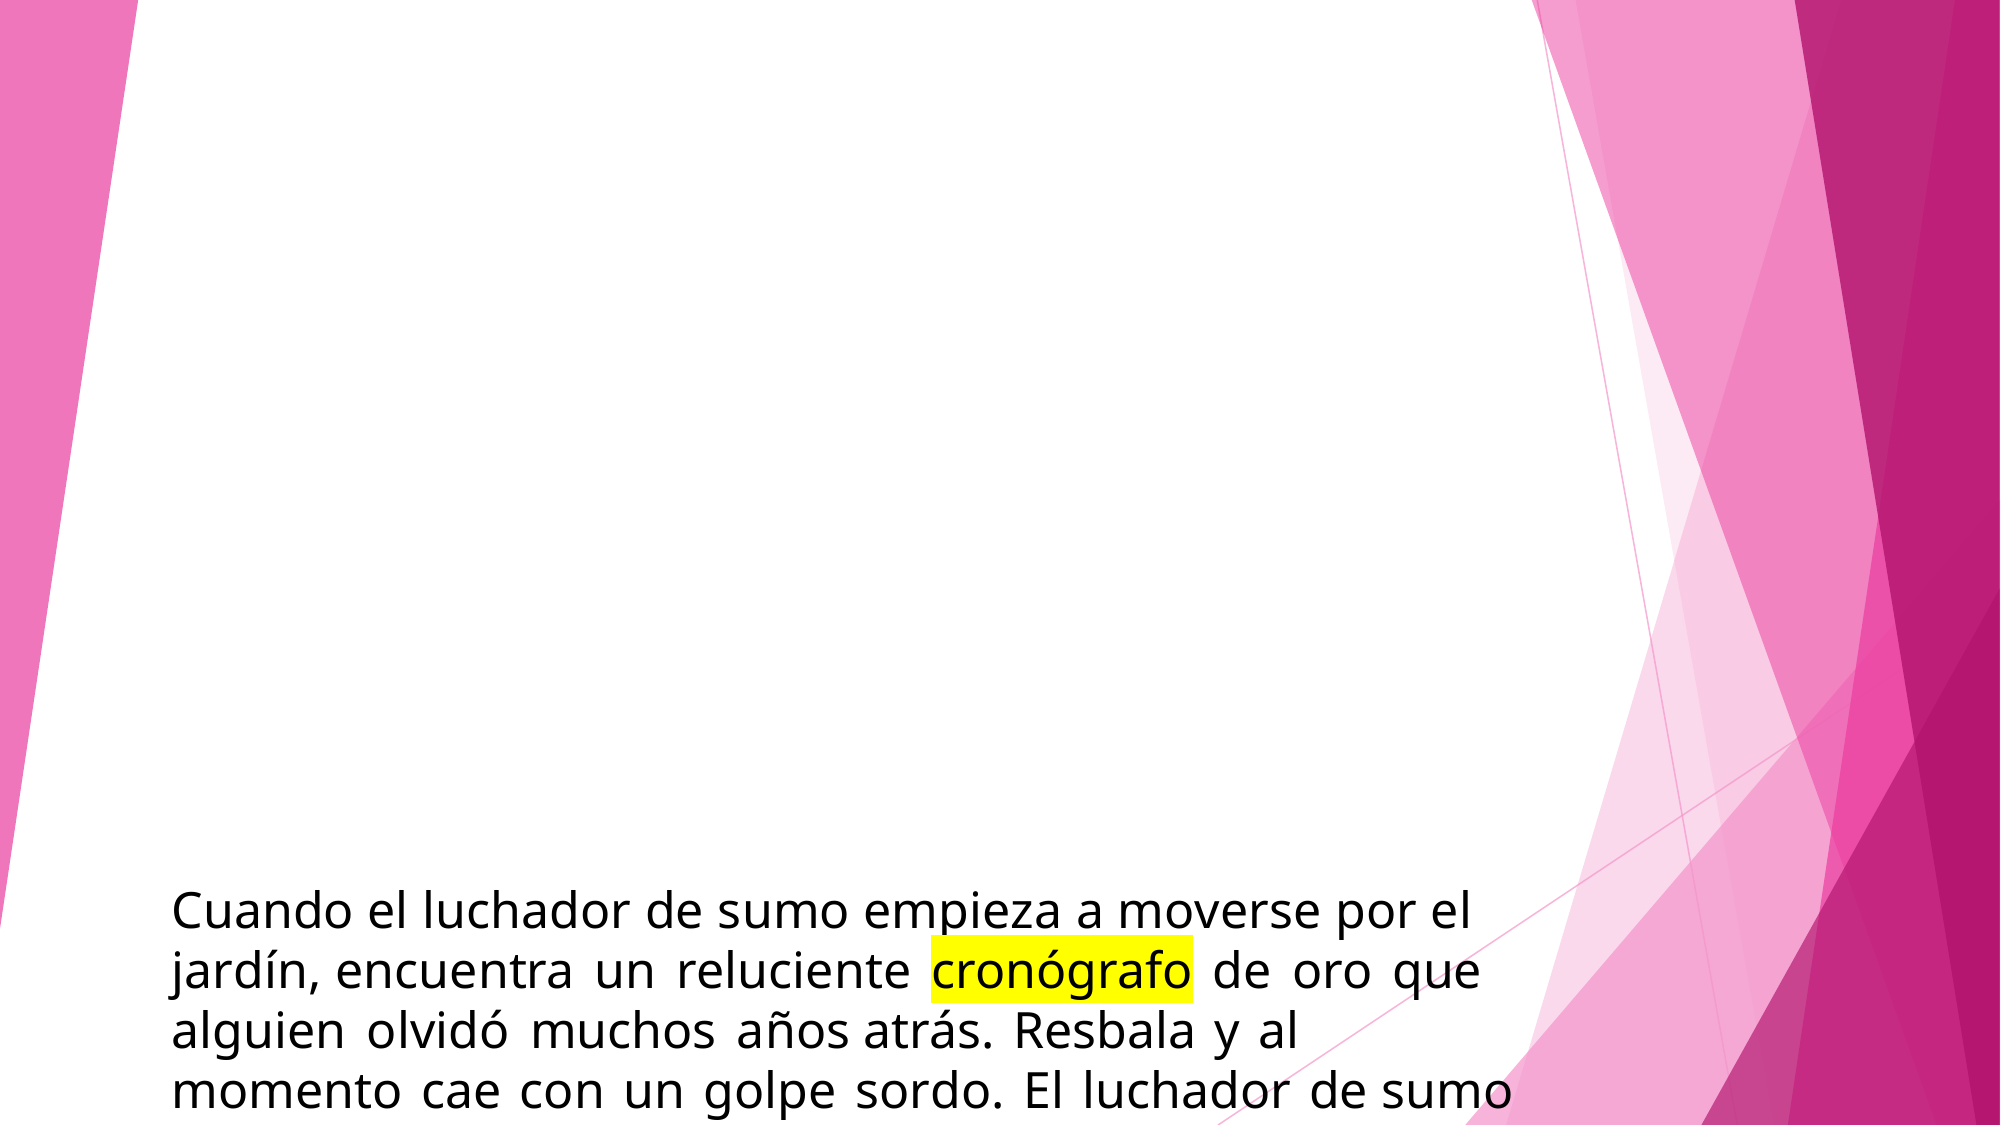

# Cuando el luchador de sumo empieza a moverse por el jardín, encuentra un reluciente cronógrafo de oro que alguien olvidó muchos años atrás. Resbala y al momento cae con un golpe sordo. El luchador de sumo queda inconsciente en el suelo, inmóvil. Cuando ya parece que ha exhalado su último aliento el luchador despierta, quién sabe si movido por la fragancia de unas rosas amarillas que florecen cerca de allí. Con nuevas energías, el luchador se pone rápidamente en pie y mira intuitivamente hacia su izquierda. Lo que ve le sorprende mucho. A través de las matas que hay al borde mismo del jardín observa un largo y serpenteante camino cubierto por millones de hermosos diamantes. Algo parece impulsar al luchador a tomar esa senda y, dicho sea en su honor, así lo hace. Ese camino le lleva por la senda de la alegría perdurable y la felicidad eterna.